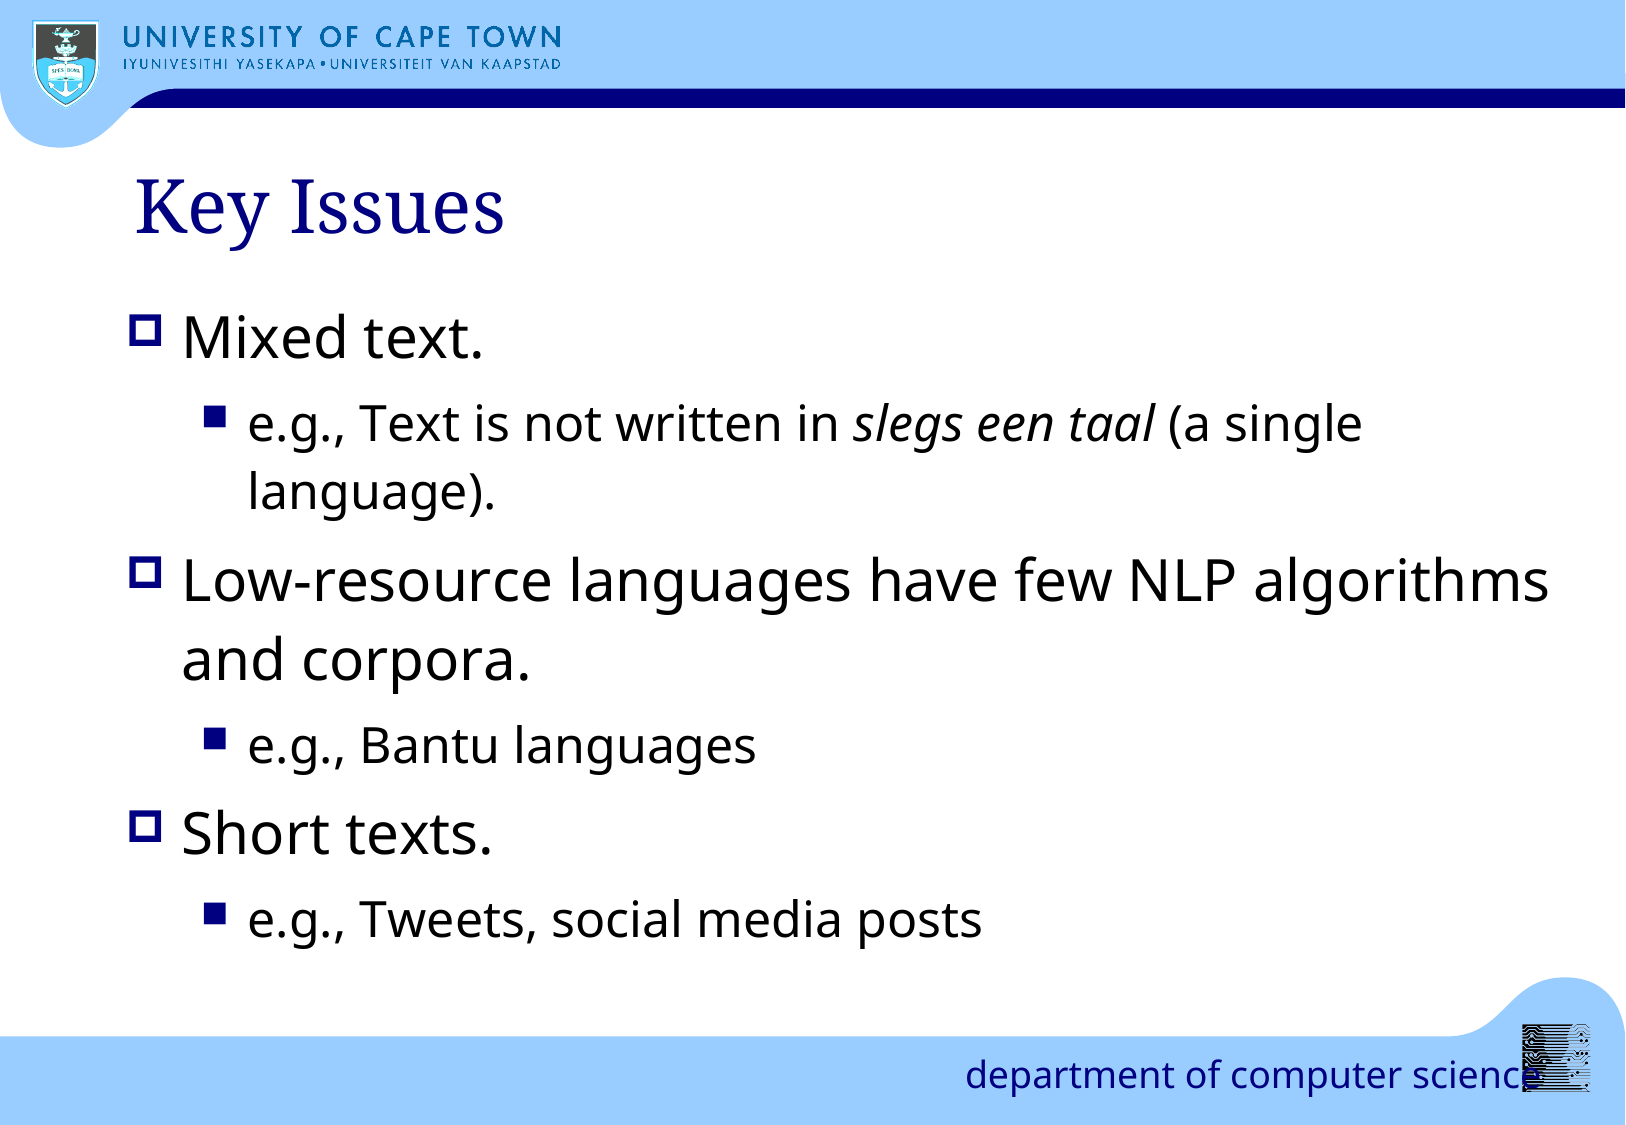

# Key Issues
Mixed text.
e.g., Text is not written in slegs een taal (a single language).
Low-resource languages have few NLP algorithms and corpora.
e.g., Bantu languages
Short texts.
e.g., Tweets, social media posts